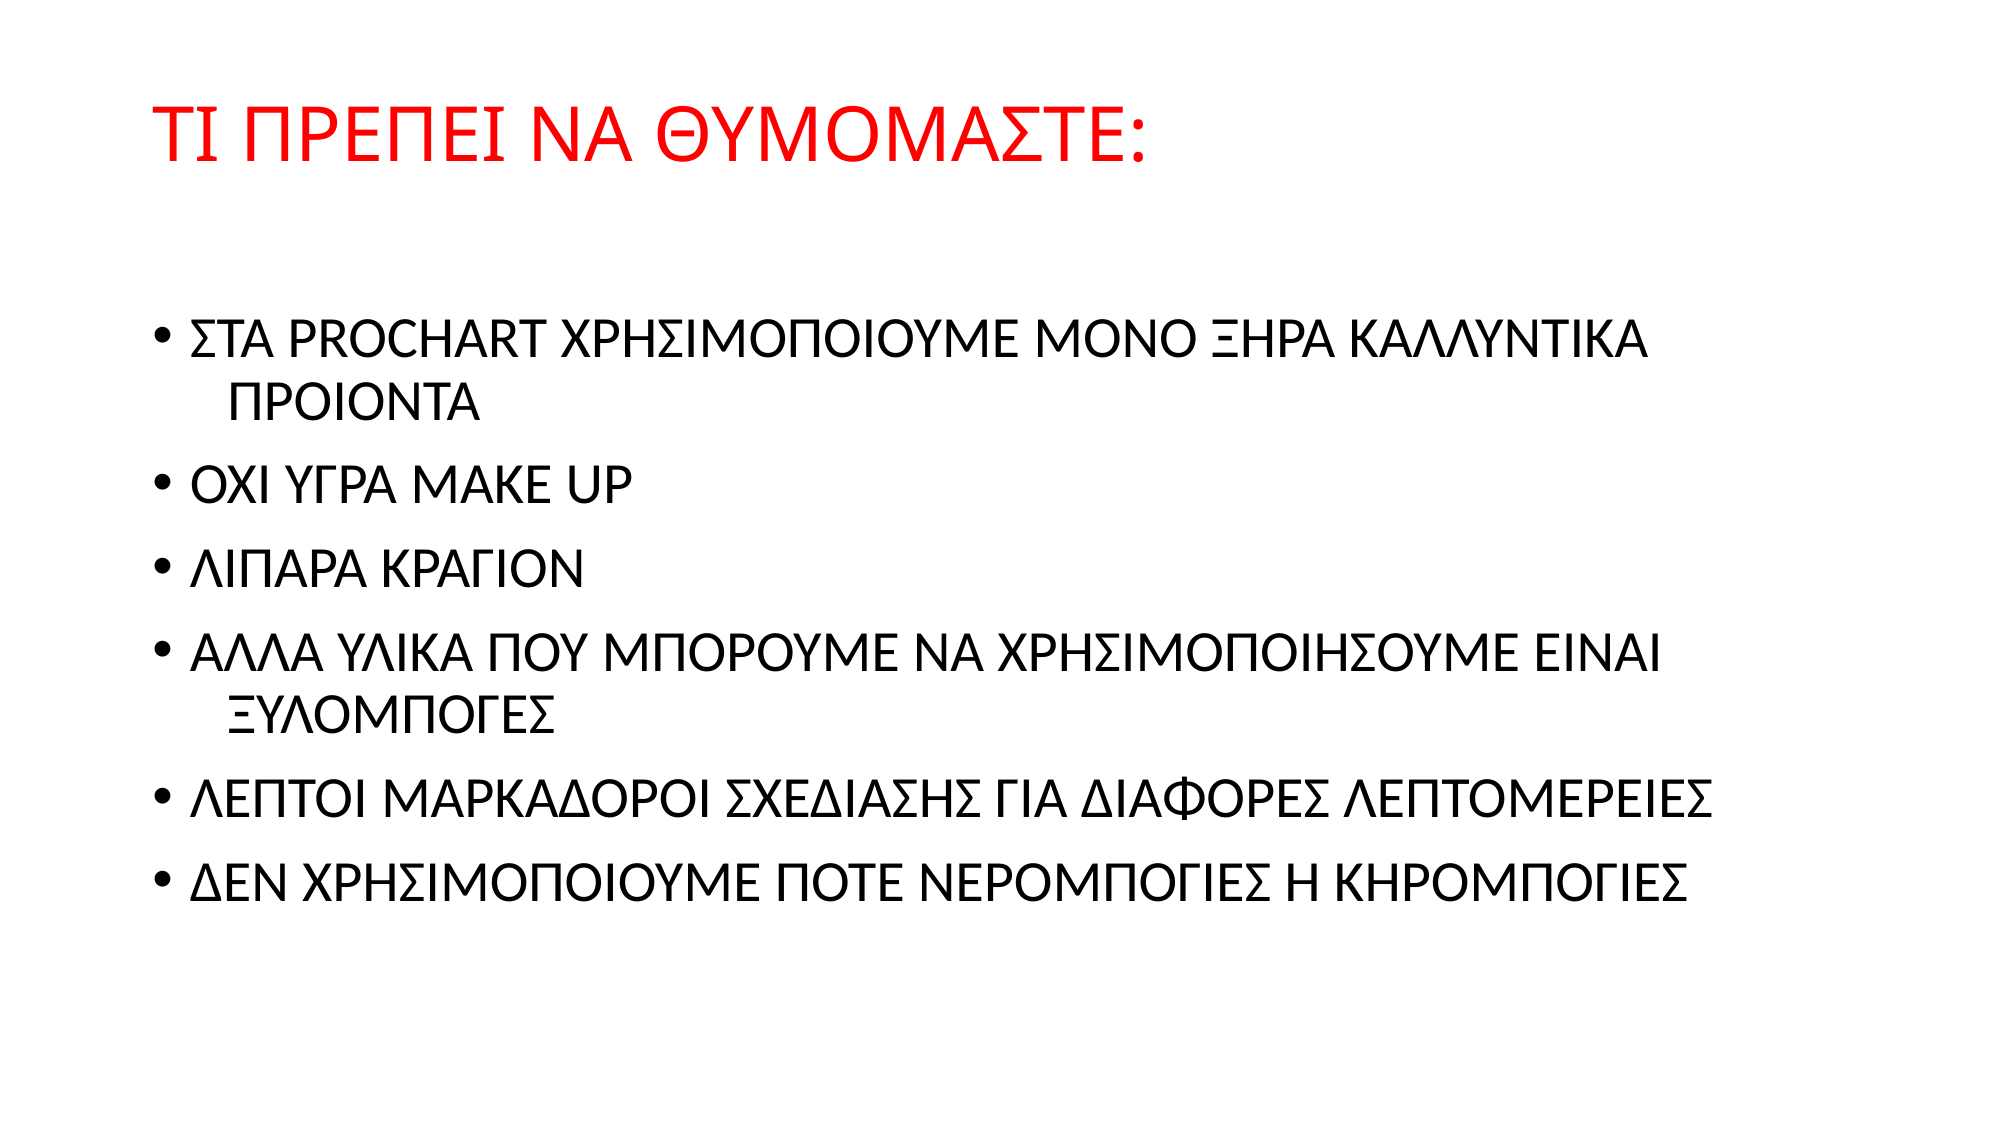

# ΤΙ ΠΡΕΠΕΙ ΝΑ ΘΥΜΟΜΑΣΤΕ:
ΣΤΑ PROCHART ΧΡΗΣΙΜΟΠΟΙΟΥΜΕ ΜΟΝΟ ΞΗΡΑ ΚΑΛΛΥΝΤΙΚΑ ΠΡΟΙΟΝΤΑ
ΌΧΙ ΥΓΡΑ MAKE UP
ΛΙΠΑΡΑ ΚΡΑΓΙΟΝ
ΑΛΛΑ ΥΛΙΚΑ ΠΟΥ ΜΠΟΡΟΥΜΕ ΝΑ ΧΡΗΣΙΜΟΠΟΙΗΣΟΥΜΕ ΕΊΝΑΙ ΞΥΛΟΜΠΟΓΕΣ
ΛΕΠΤΟΙ ΜΑΡΚΑΔΟΡΟΙ ΣΧΕΔΙΑΣΗΣ ΓΙΑ ΔΙΑΦΟΡΕΣ ΛΕΠΤΟΜΕΡΕΙΕΣ
ΔΕΝ ΧΡΗΣΙΜΟΠΟΙΟΥΜΕ ΠΟΤΕ ΝΕΡΟΜΠΟΓΙΕΣ Ή ΚΗΡΟΜΠΟΓΙΕΣ